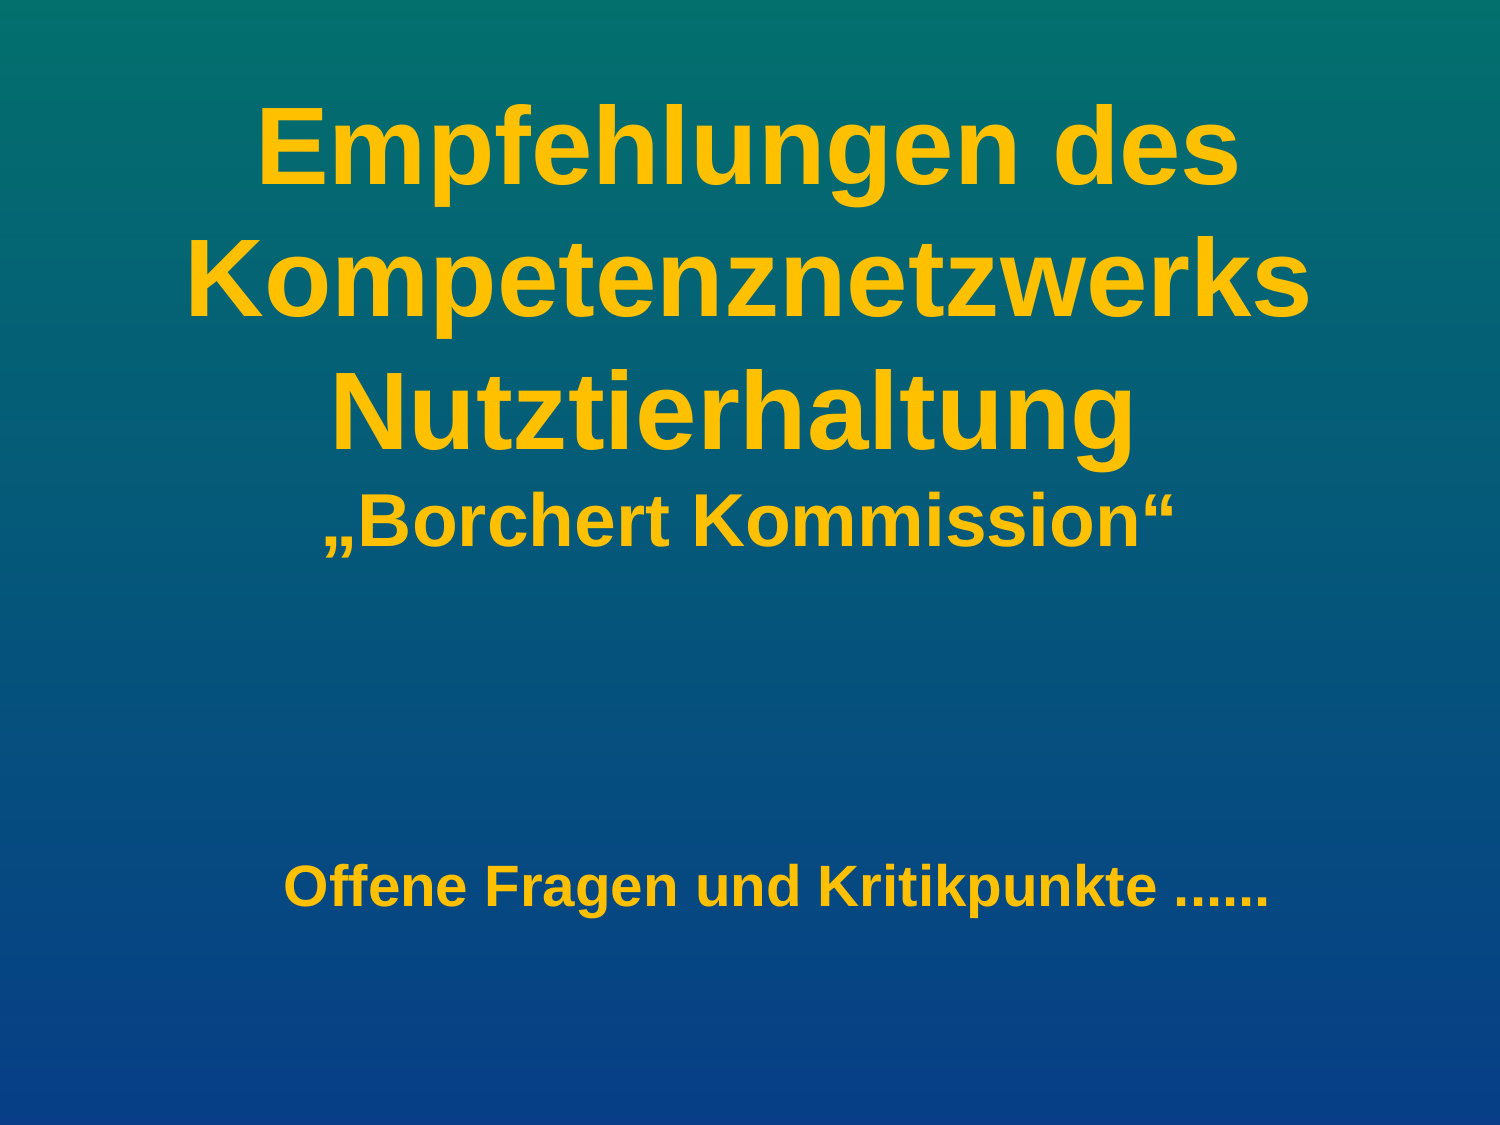

# Empfehlungen des Kompetenznetzwerks Nutztierhaltung „Borchert Kommission“
 Offene Fragen und Kritikpunkte ......